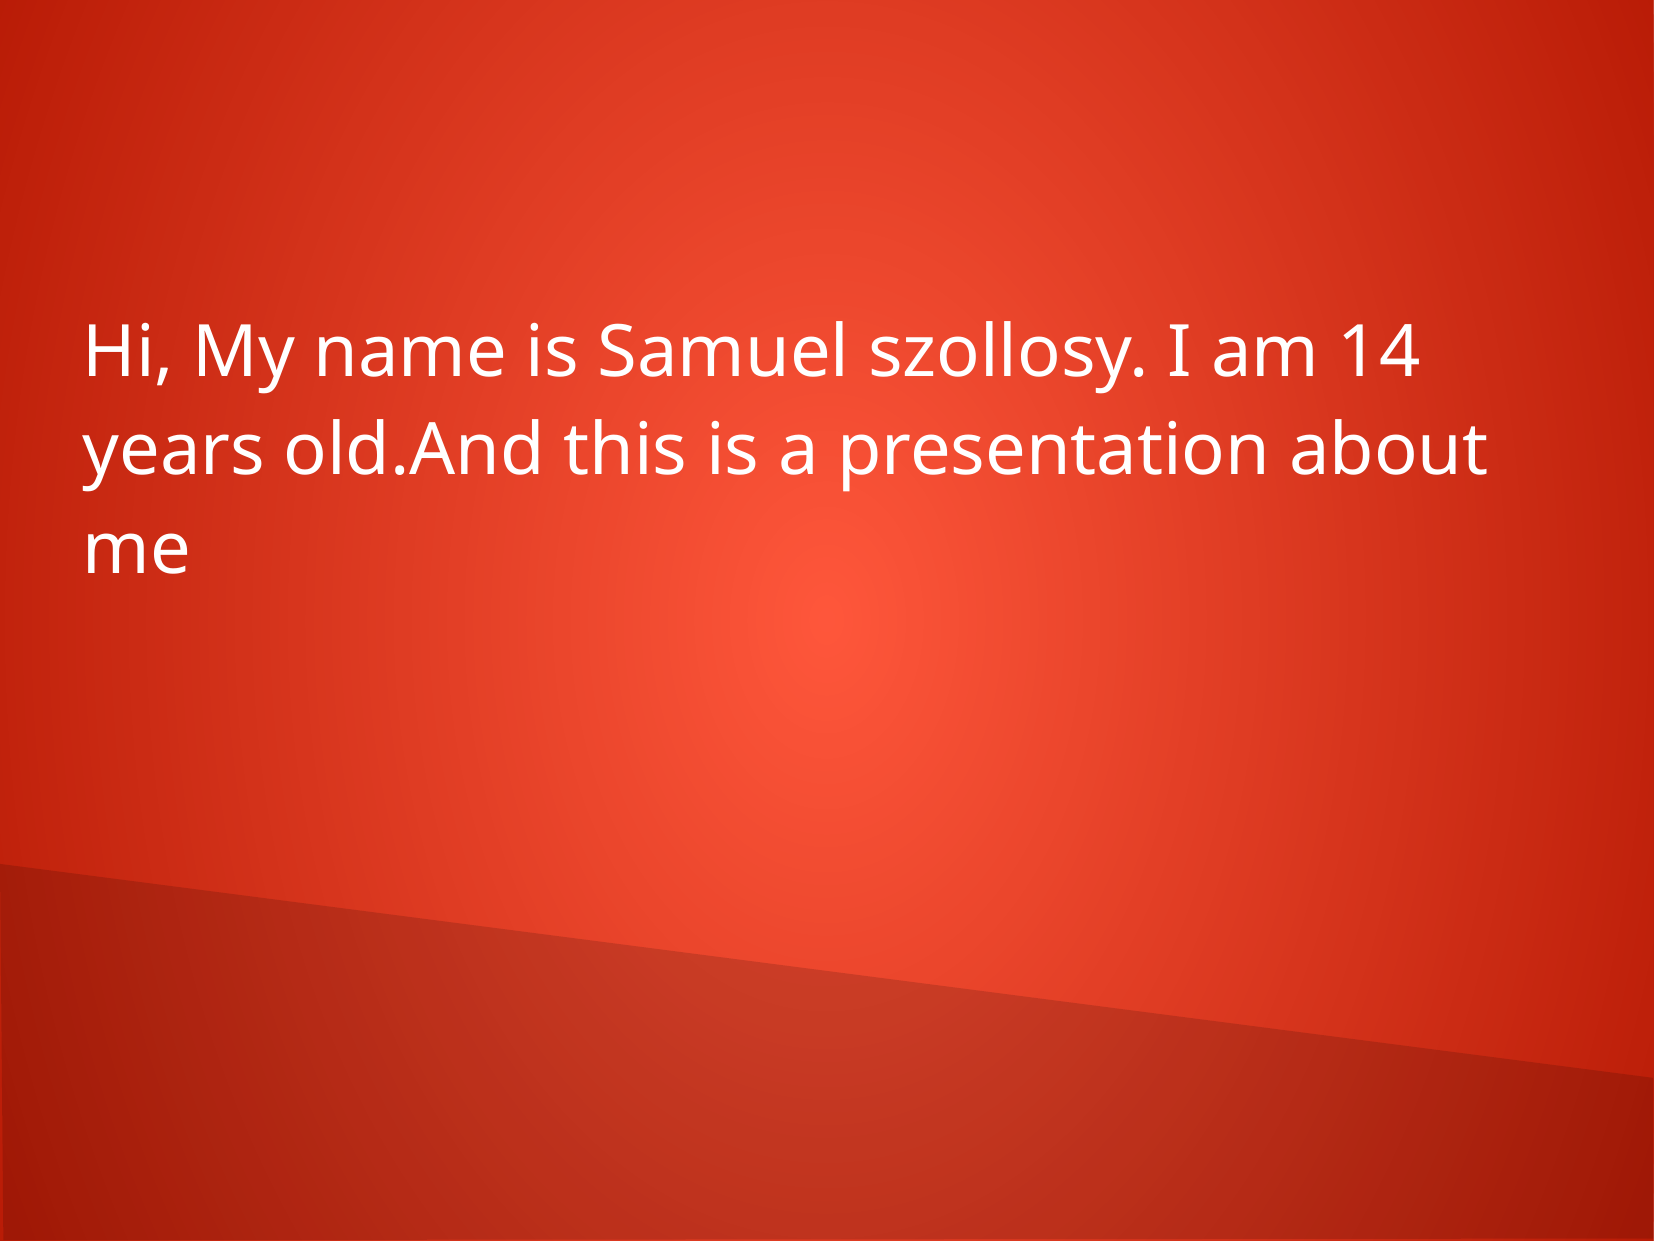

#
Hi, My name is Samuel szollosy. I am 14 years old.And this is a presentation about me